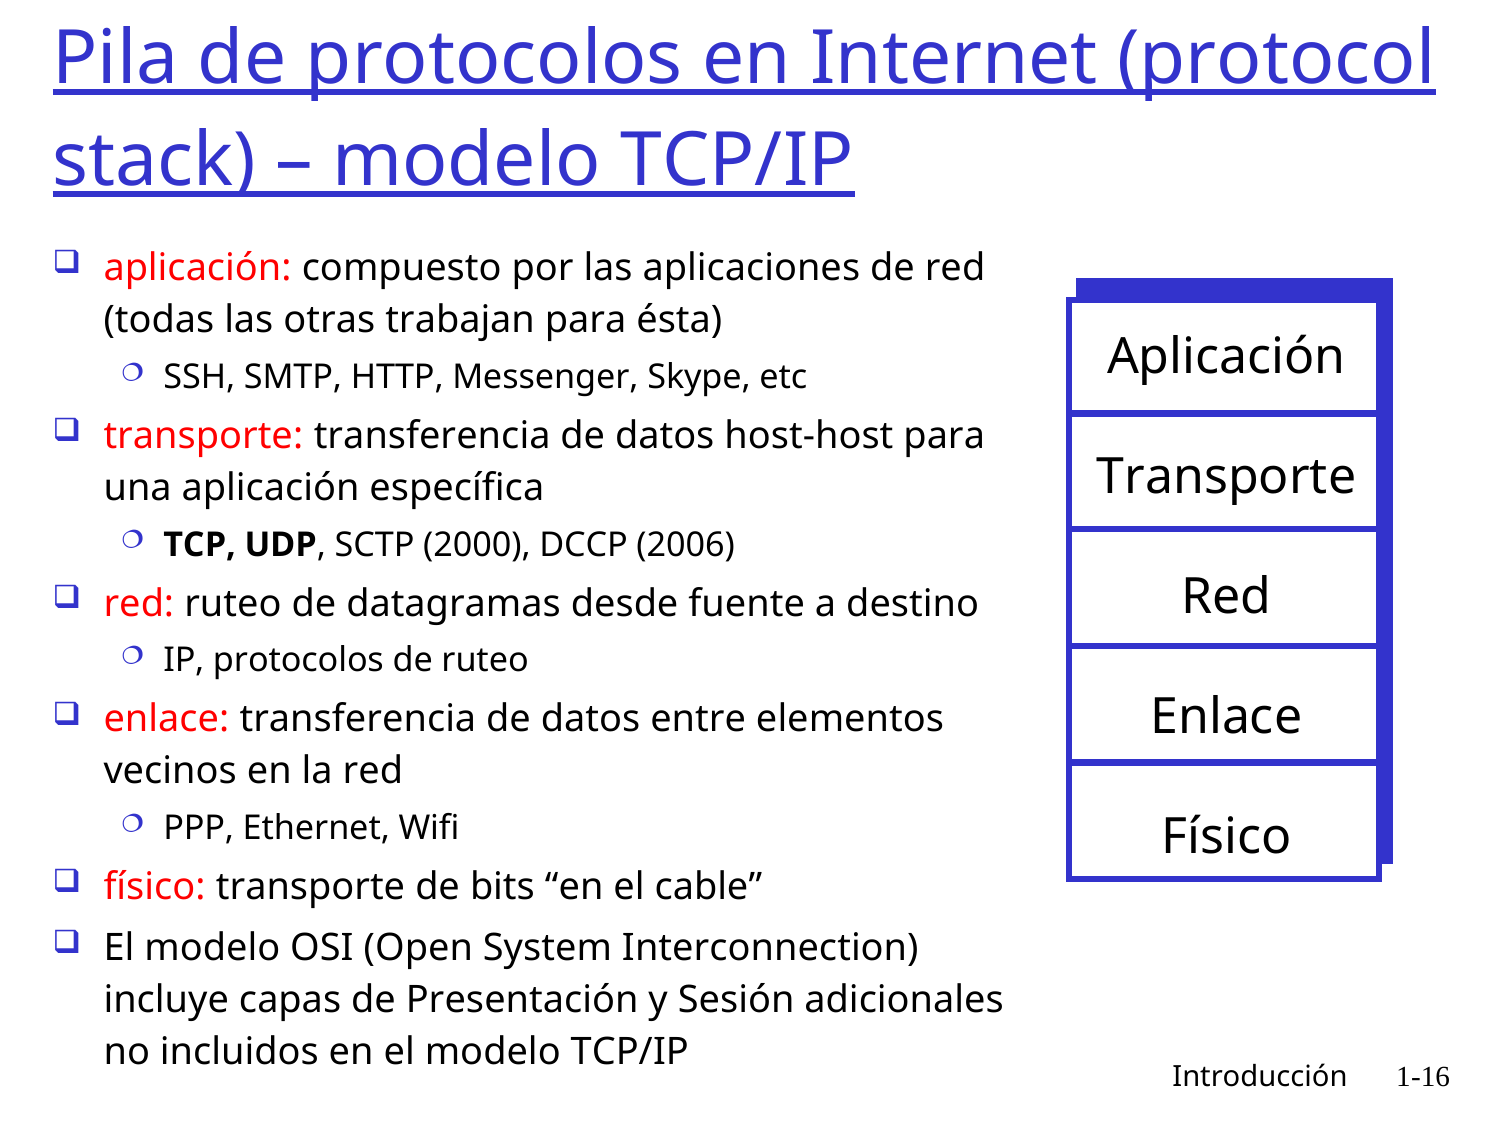

# Pila de protocolos en Internet (protocol stack) – modelo TCP/IP
aplicación: compuesto por las aplicaciones de red (todas las otras trabajan para ésta)
SSH, SMTP, HTTP, Messenger, Skype, etc
transporte: transferencia de datos host-host para una aplicación específica
TCP, UDP, SCTP (2000), DCCP (2006)
red: ruteo de datagramas desde fuente a destino
IP, protocolos de ruteo
enlace: transferencia de datos entre elementos vecinos en la red
PPP, Ethernet, Wifi
físico: transporte de bits “en el cable”
El modelo OSI (Open System Interconnection) incluye capas de Presentación y Sesión adicionales no incluidos en el modelo TCP/IP
Aplicación
Transporte
Red
Enlace
Físico
 Introducción